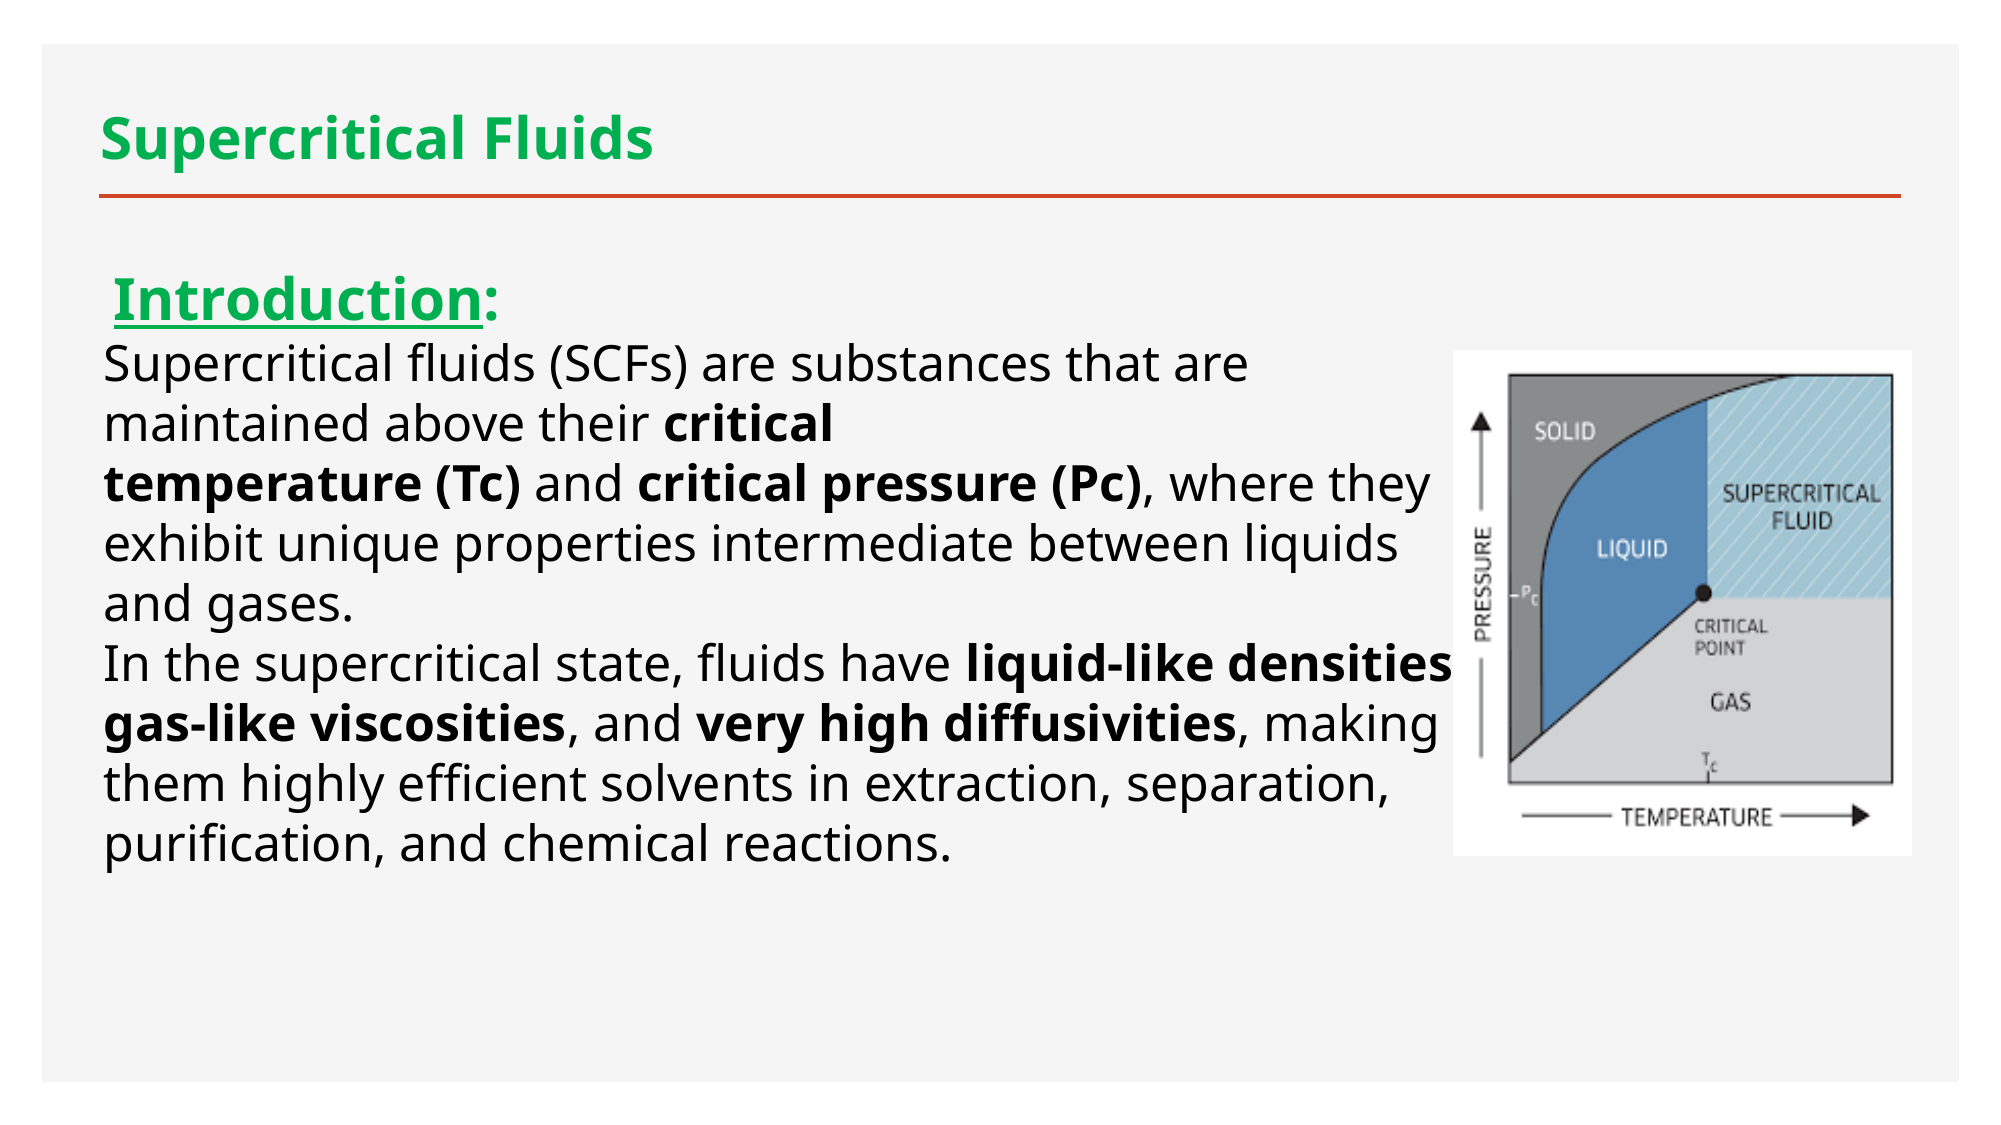

# Supercritical Fluids
 Introduction:
Supercritical fluids (SCFs) are substances that are maintained above their critical
temperature (Tc) and critical pressure (Pc), where they exhibit unique properties intermediate between liquids and gases.
In the supercritical state, fluids have liquid-like densities, gas-like viscosities, and very high diffusivities, making them highly efficient solvents in extraction, separation, purification, and chemical reactions.